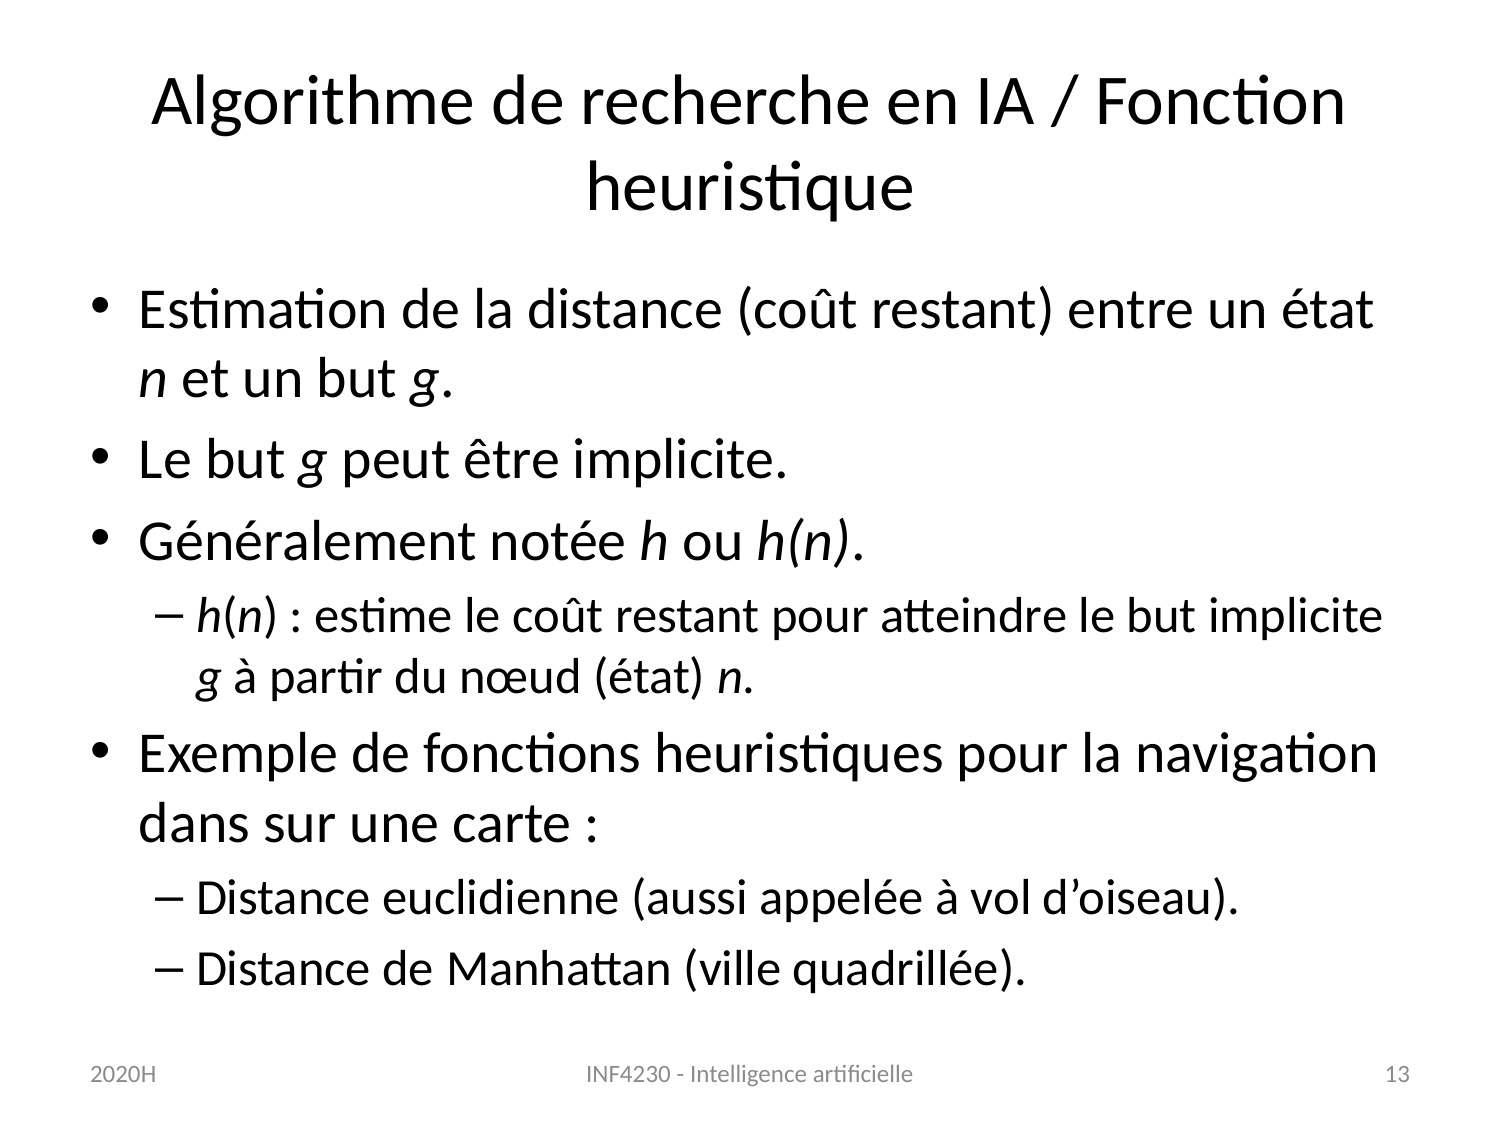

# Algorithme de recherche en IA / Fonction heuristique
Estimation de la distance (coût restant) entre un état n et un but g.
Le but g peut être implicite.
Généralement notée h ou h(n).
h(n) : estime le coût restant pour atteindre le but implicite g à partir du nœud (état) n.
Exemple de fonctions heuristiques pour la navigation dans sur une carte :
Distance euclidienne (aussi appelée à vol d’oiseau).
Distance de Manhattan (ville quadrillée).
2020H
INF4230 - Intelligence artificielle